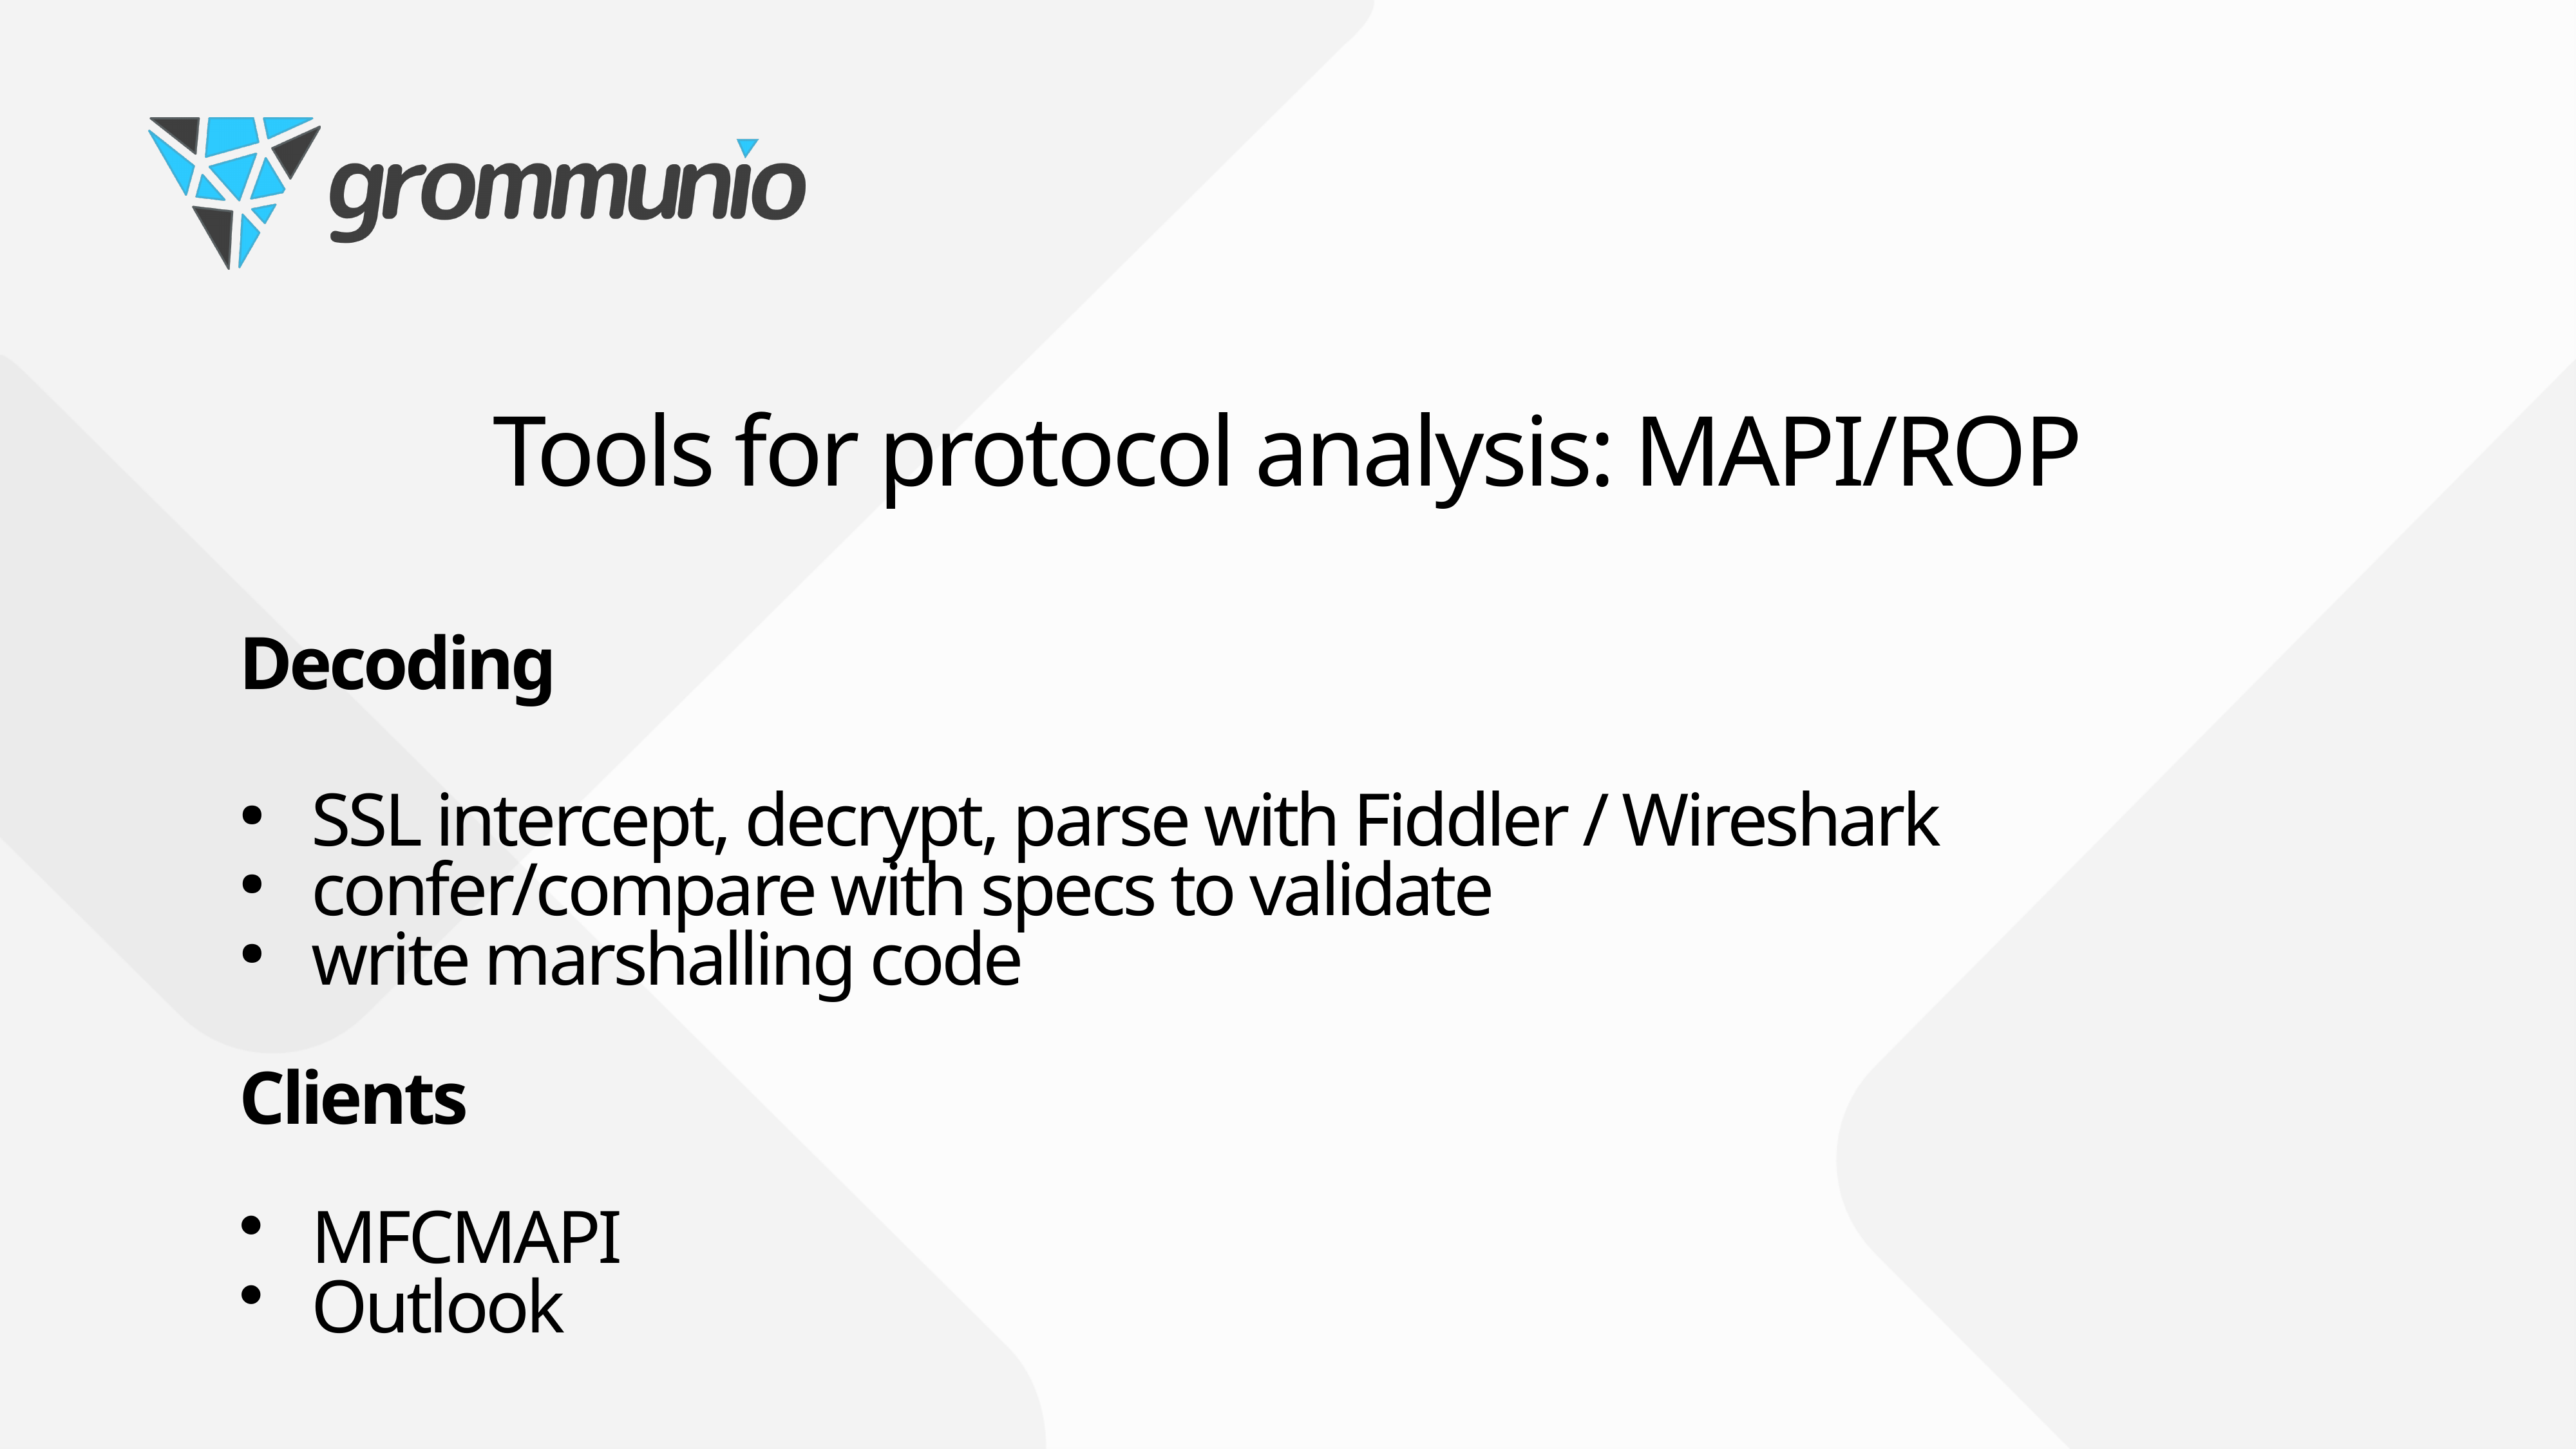

# Tools for protocol analysis: MAPI/ROP
Decoding
SSL intercept, decrypt, parse with Fiddler / Wireshark
confer/compare with specs to validate
write marshalling code
Clients
MFCMAPI
Outlook